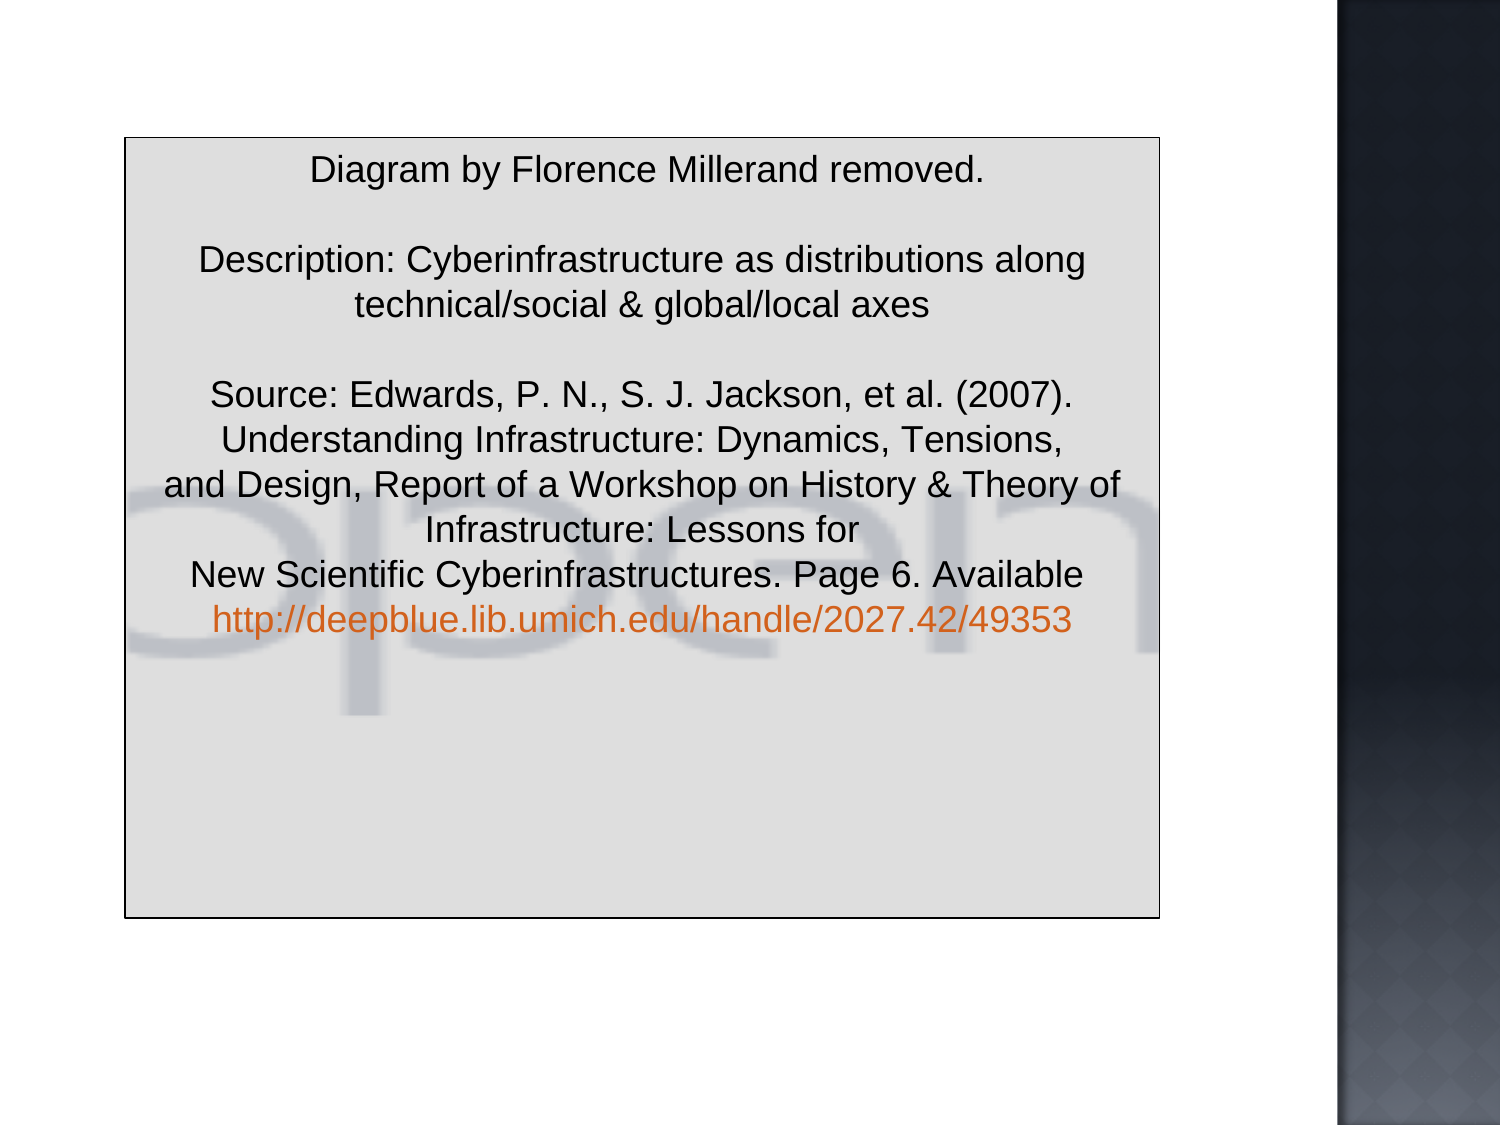

Diagram by Florence Millerand removed.
Description: Cyberinfrastructure as distributions along technical/social & global/local axes
Source: Edwards, P. N., S. J. Jackson, et al. (2007). Understanding Infrastructure: Dynamics, Tensions,
and Design, Report of a Workshop on History & Theory of Infrastructure: Lessons for
New Scientific Cyberinfrastructures. Page 6. Available http://deepblue.lib.umich.edu/handle/2027.42/49353